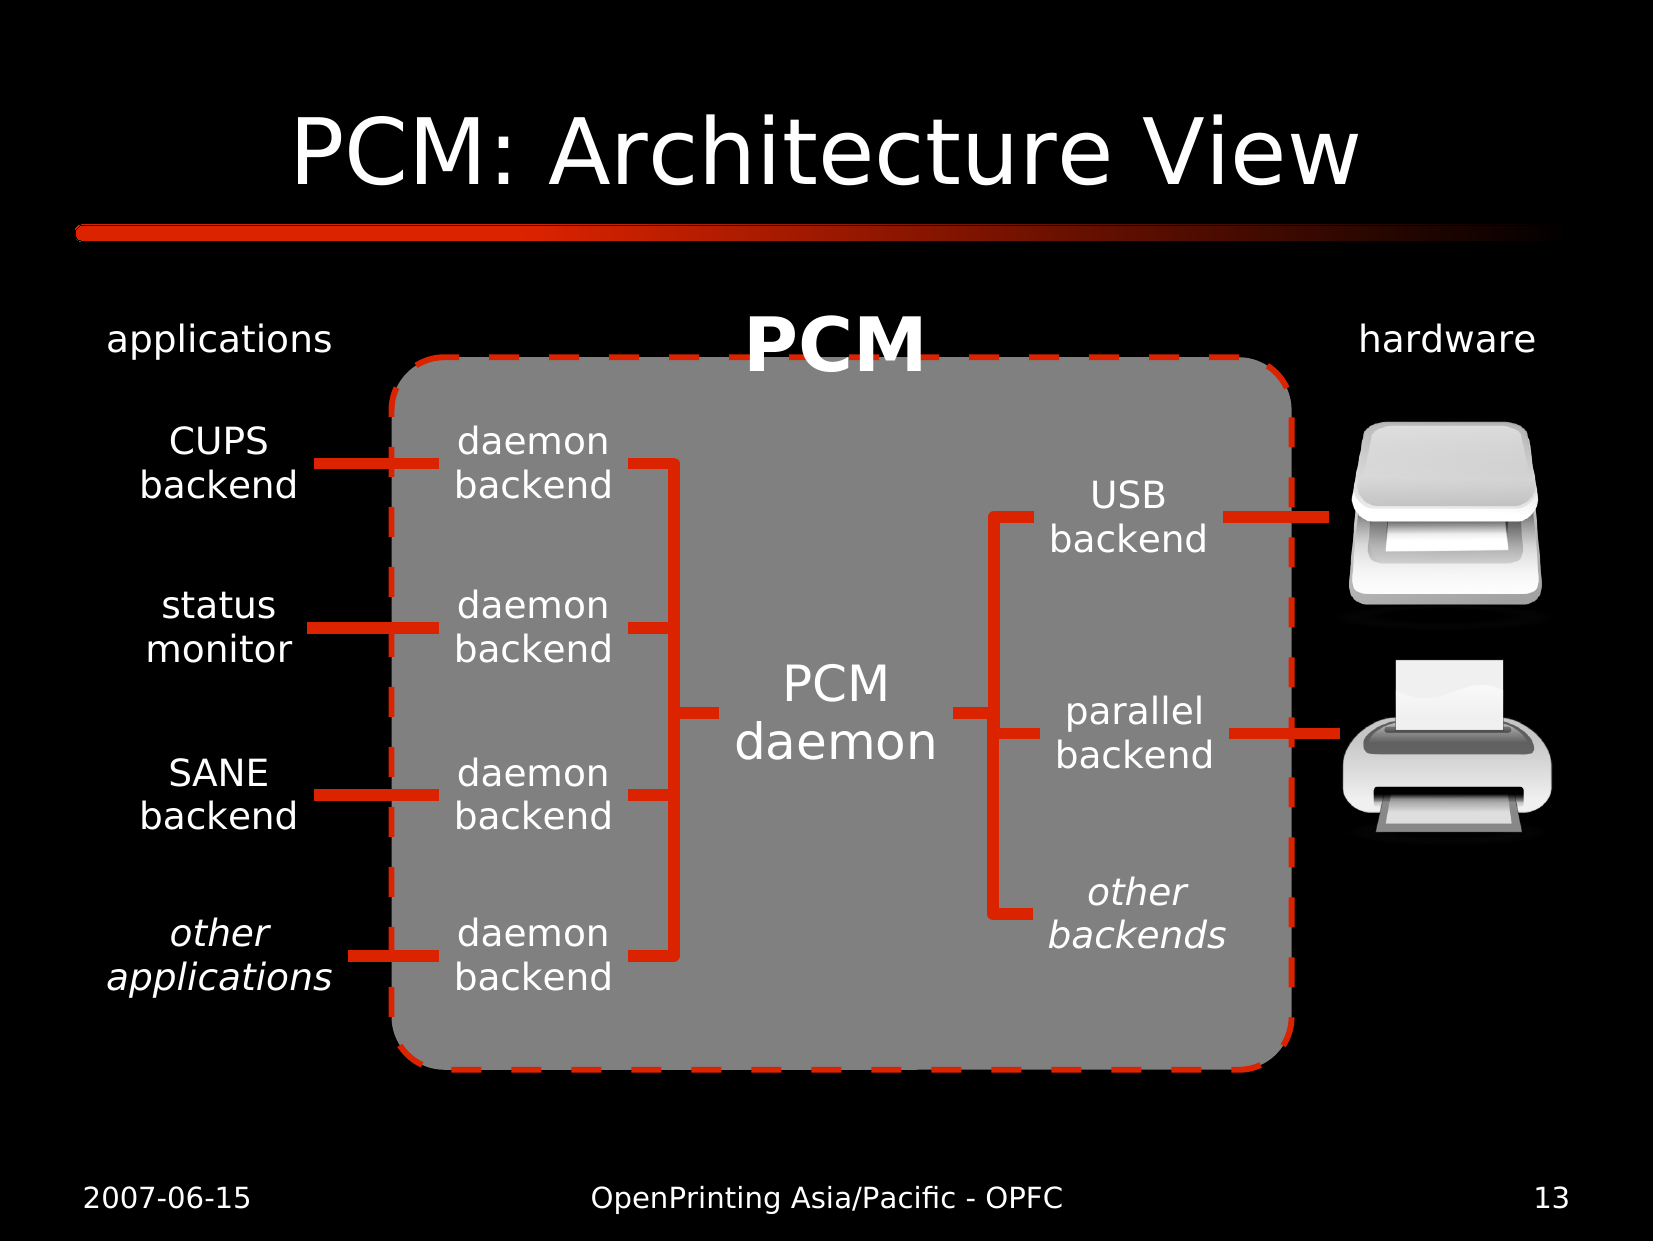

# PCM: Architecture View
PCM
applications
hardware
CUPS
backend
daemon
backend
USB
backend
status
monitor
daemon
backend
PCM
daemon
parallel
backend
SANE
backend
daemon
backend
other
backends
other
applications
daemon
backend
2007-06-15
OpenPrinting Asia/Pacific - OPFC
13